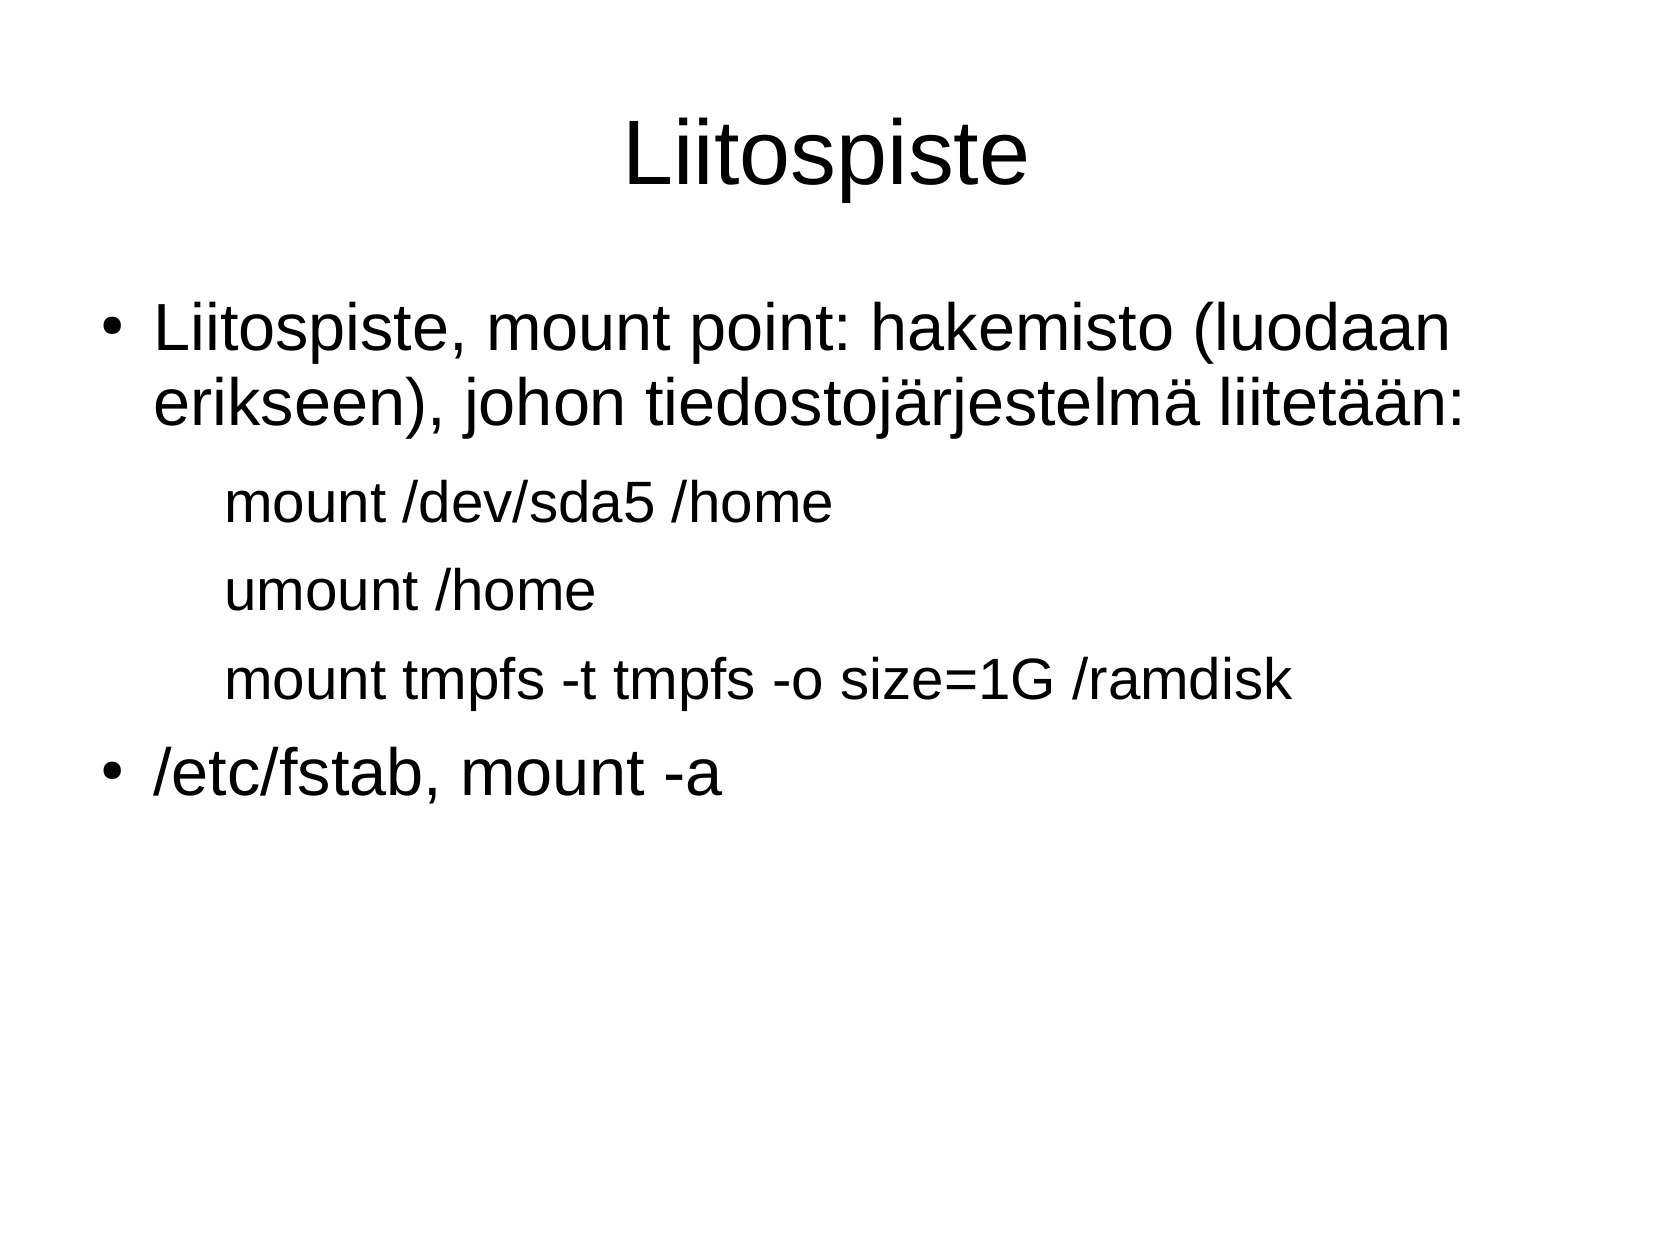

# Liitospiste
Liitospiste, mount point: hakemisto (luodaan erikseen), johon tiedostojärjestelmä liitetään:
mount /dev/sda5 /home
umount /home
mount tmpfs -t tmpfs -o size=1G /ramdisk
/etc/fstab, mount -a